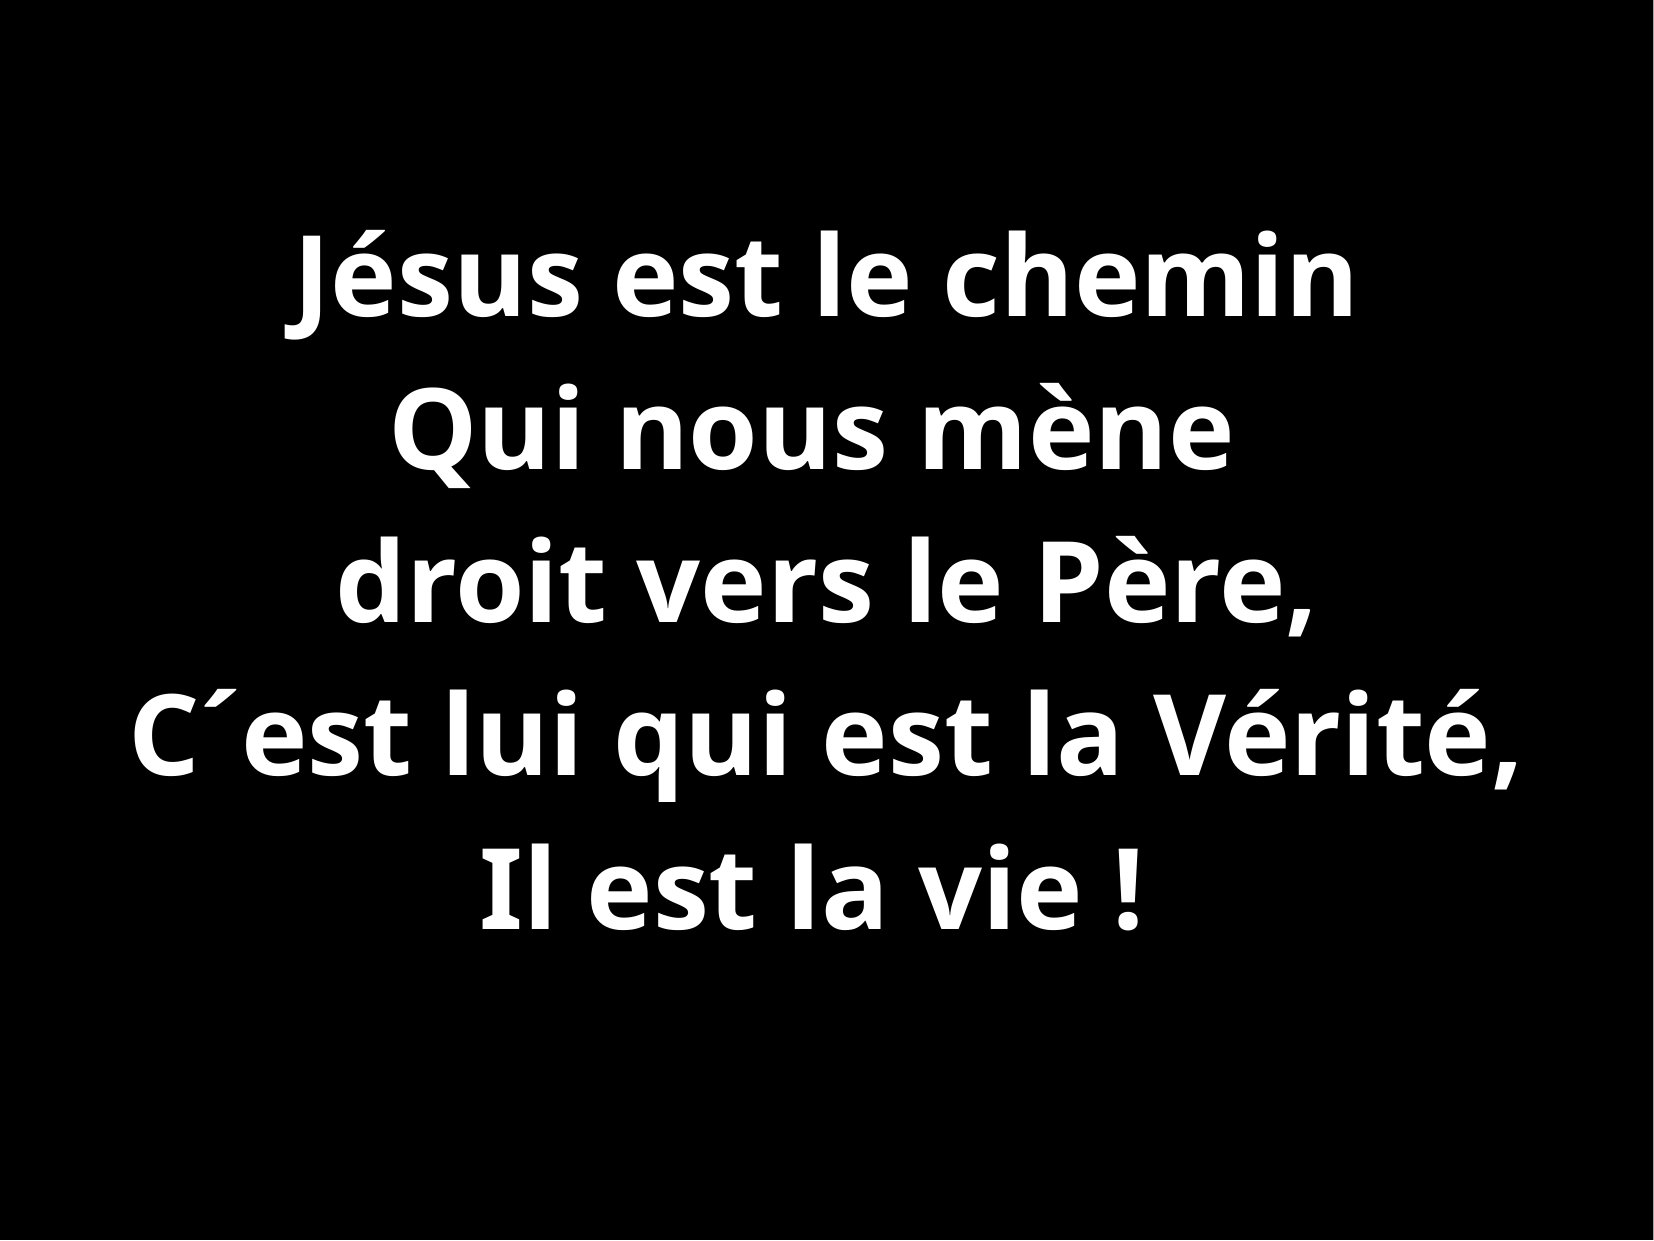

# Jésus est le chemin
Qui nous mène
droit vers le Père,
C´est lui qui est la Vérité,
Il est la vie !